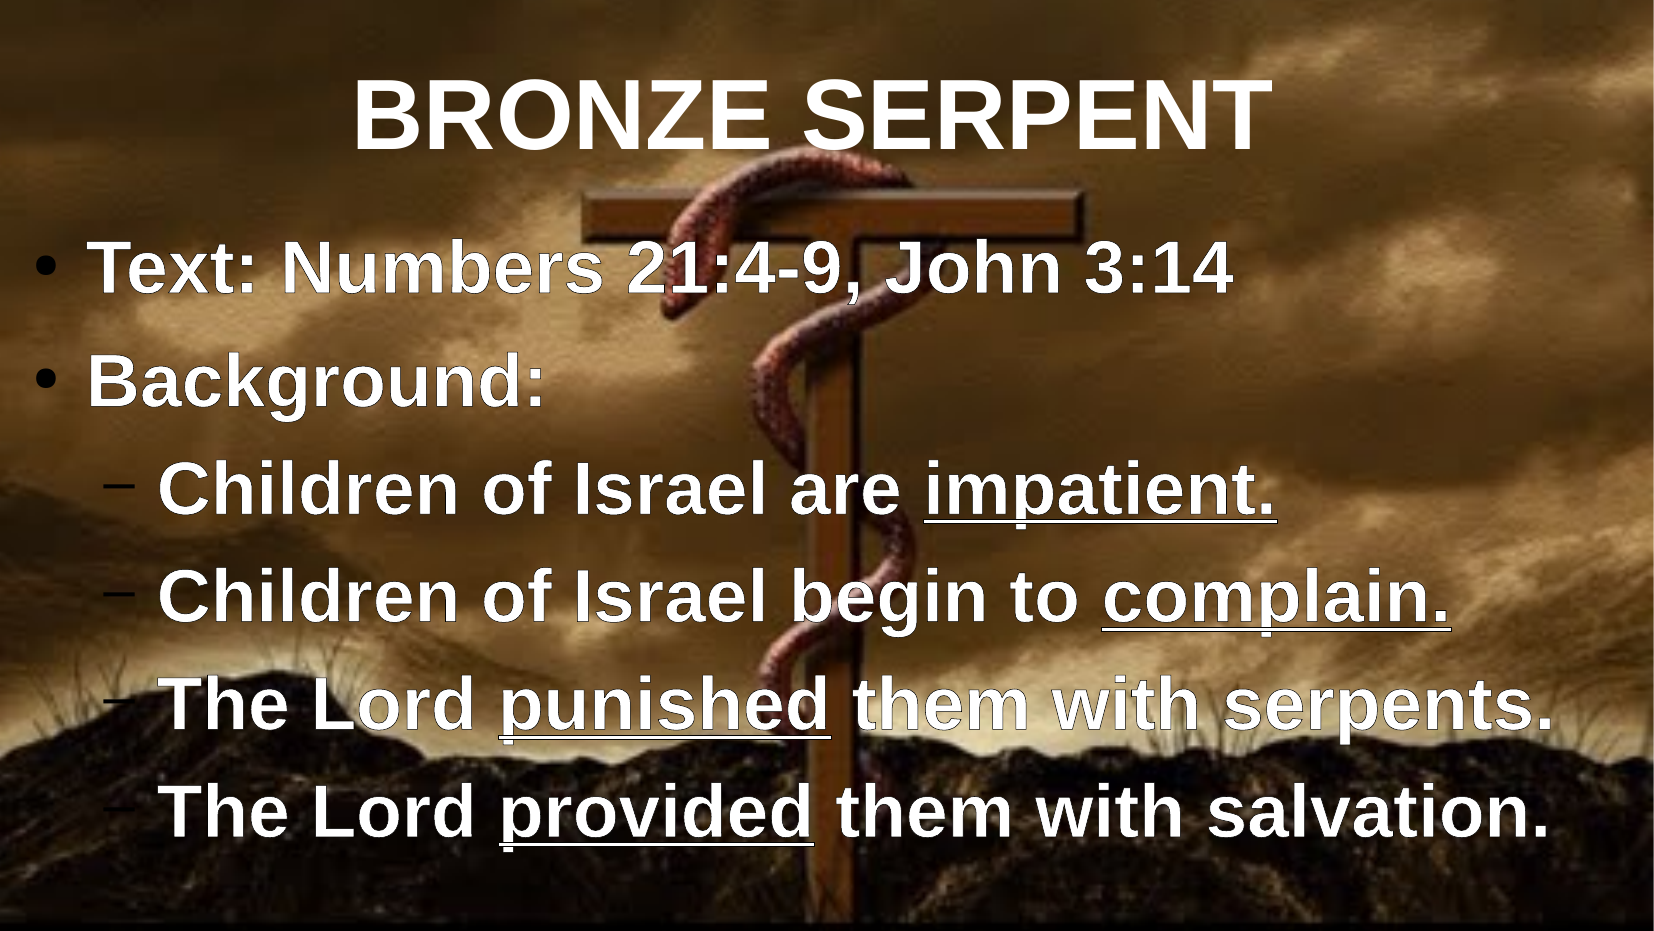

# BRONZE SERPENT
Text: Numbers 21:4-9, John 3:14
Background:
Children of Israel are impatient.
Children of Israel begin to complain.
The Lord punished them with serpents.
The Lord provided them with salvation.